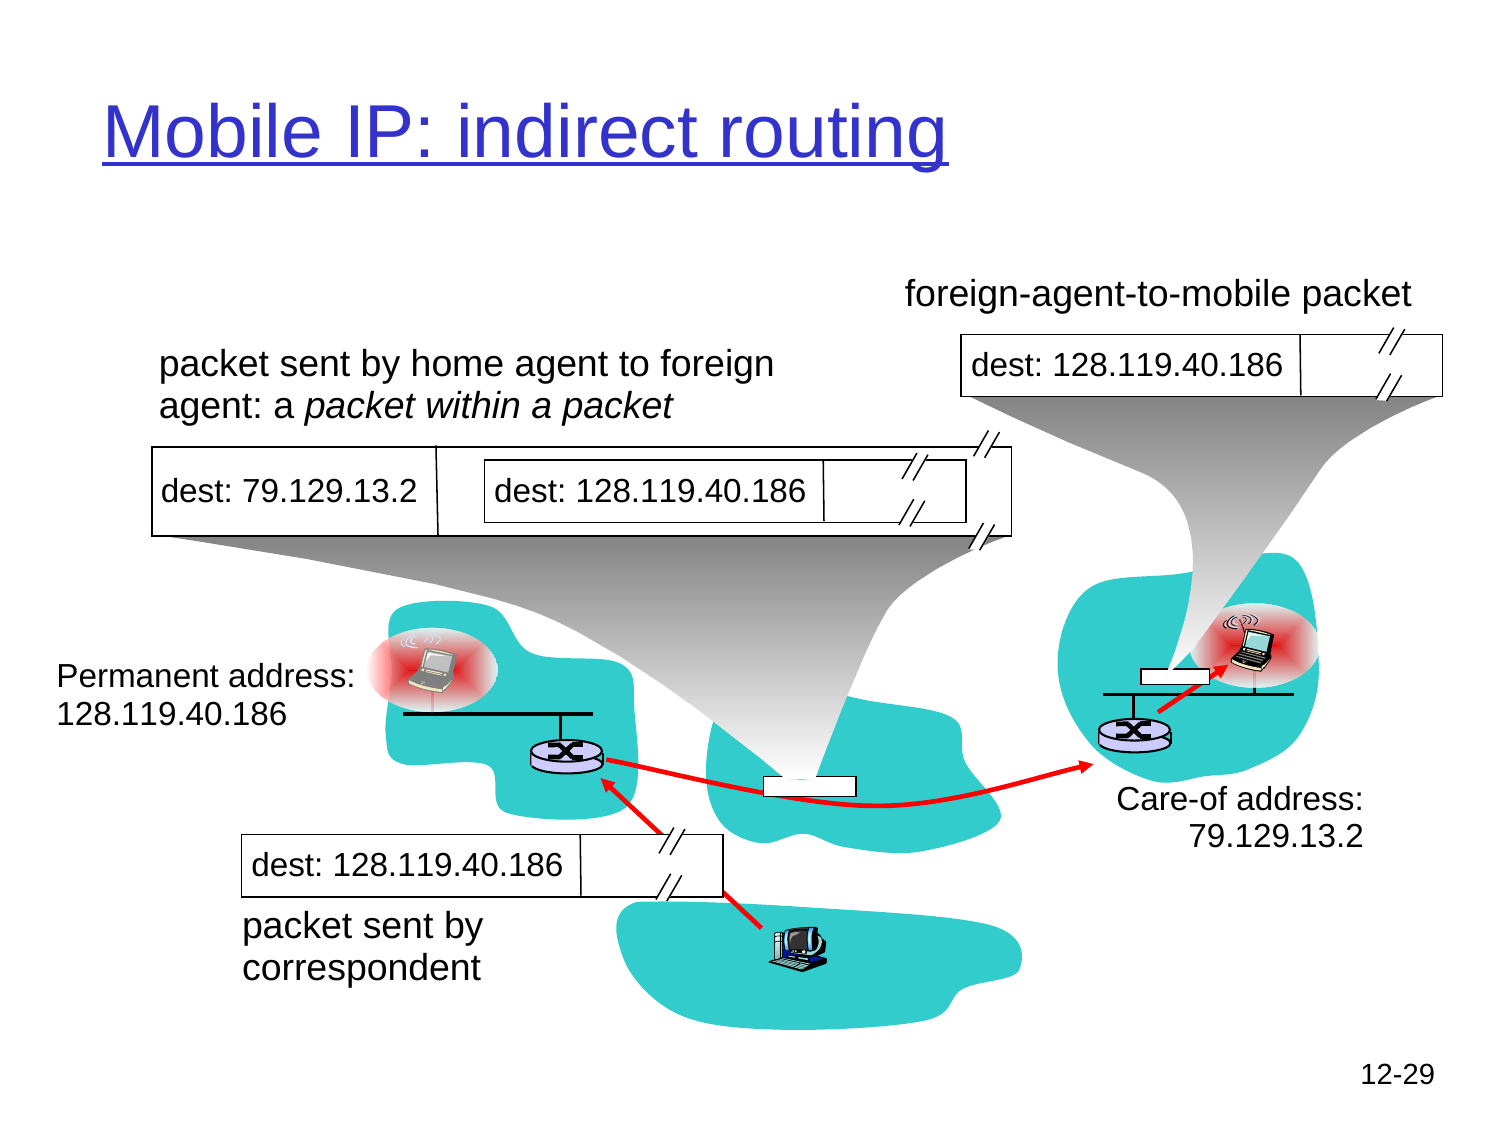

# Mobile IP: indirect routing
foreign-agent-to-mobile packet
dest: 128.119.40.186
packet sent by home agent to foreign agent: a packet within a packet
dest: 79.129.13.2
dest: 128.119.40.186
Permanent address: 128.119.40.186
Care-of address: 79.129.13.2
dest: 128.119.40.186
packet sent by correspondent
29